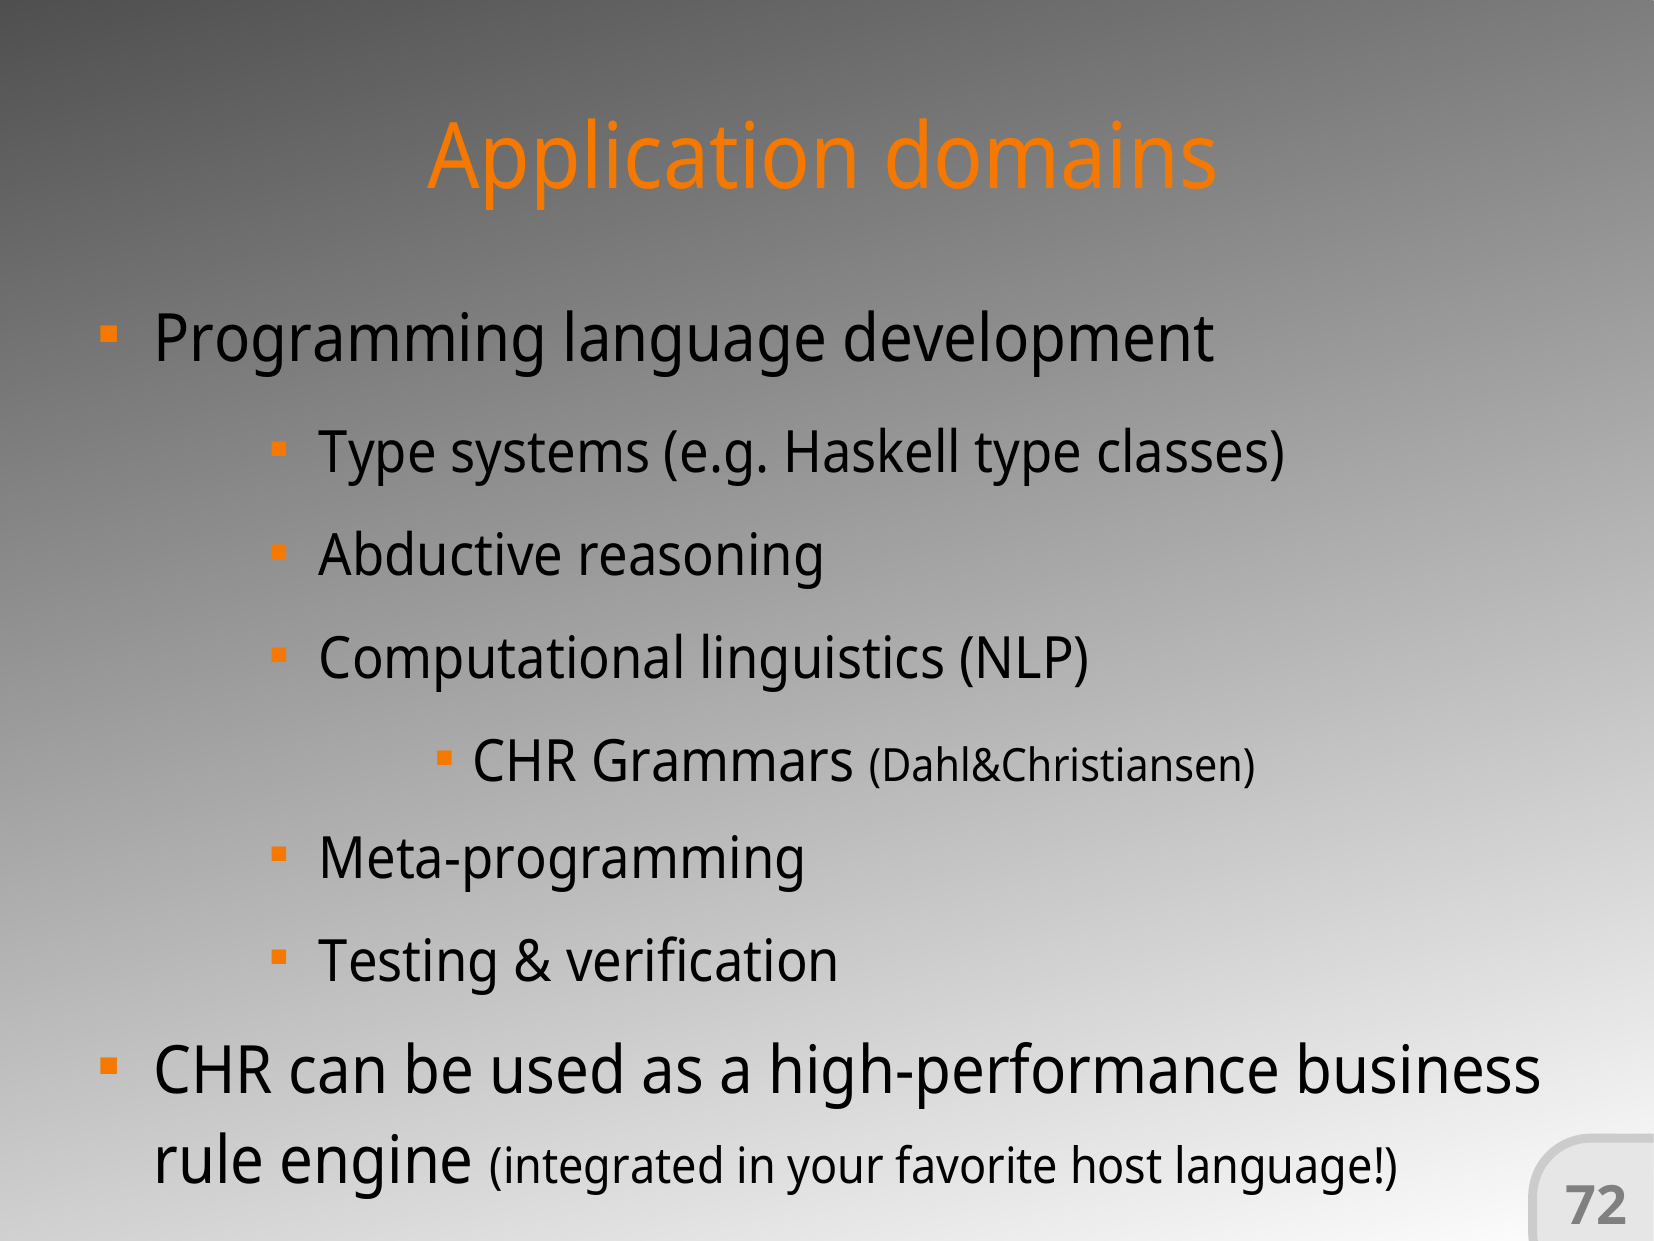

# Application domains
Programming language development
Type systems (e.g. Haskell type classes)
Abductive reasoning
Computational linguistics (NLP)
CHR Grammars (Dahl&Christiansen)
Meta-programming
Testing & verification
CHR can be used as a high-performance business rule engine (integrated in your favorite host language!)
72